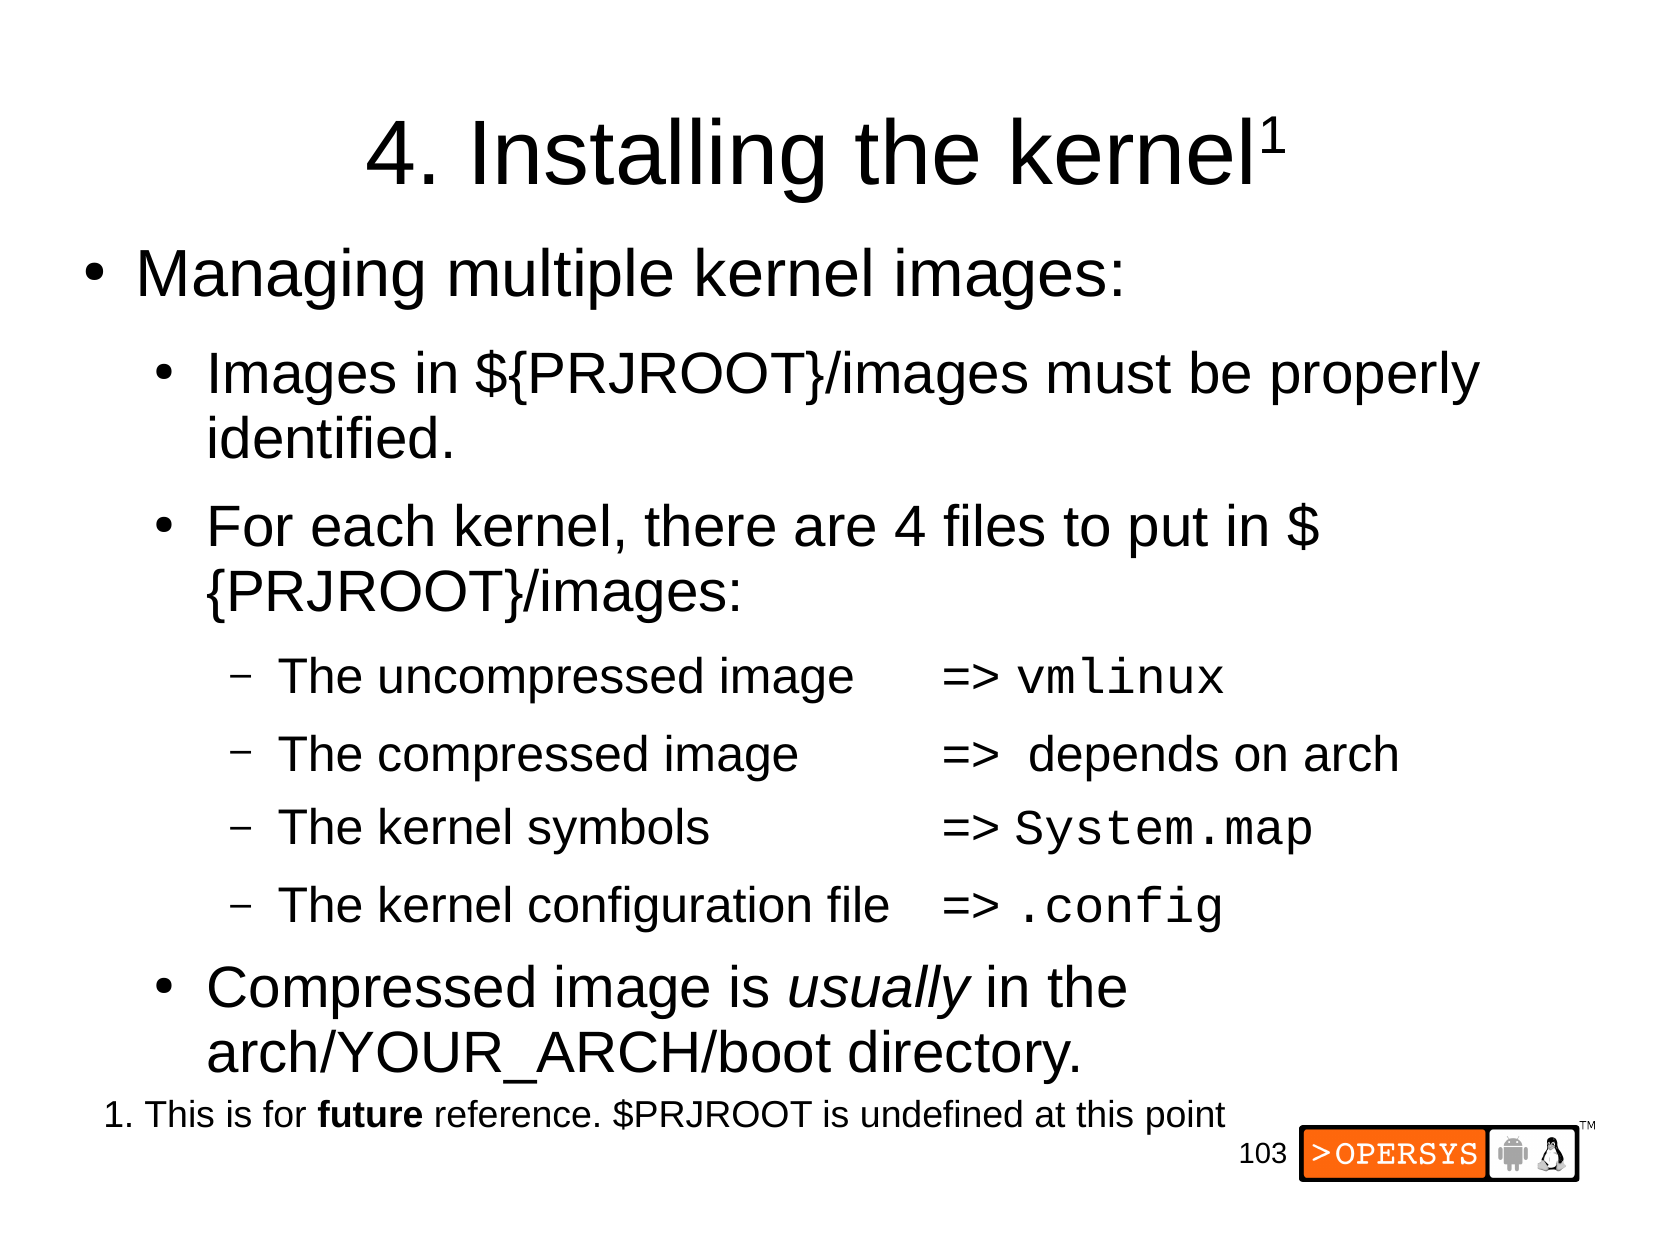

# 4. Installing the kernel1
Managing multiple kernel images:
Images in ${PRJROOT}/images must be properly identified.
For each kernel, there are 4 files to put in ${PRJROOT}/images:
The uncompressed image		=>	vmlinux
The compressed image		=> depends on arch
The kernel symbols				=> System.map
The kernel configuration file	=> .config
Compressed image is usually in the arch/YOUR_ARCH/boot directory.
1. This is for future reference. $PRJROOT is undefined at this point